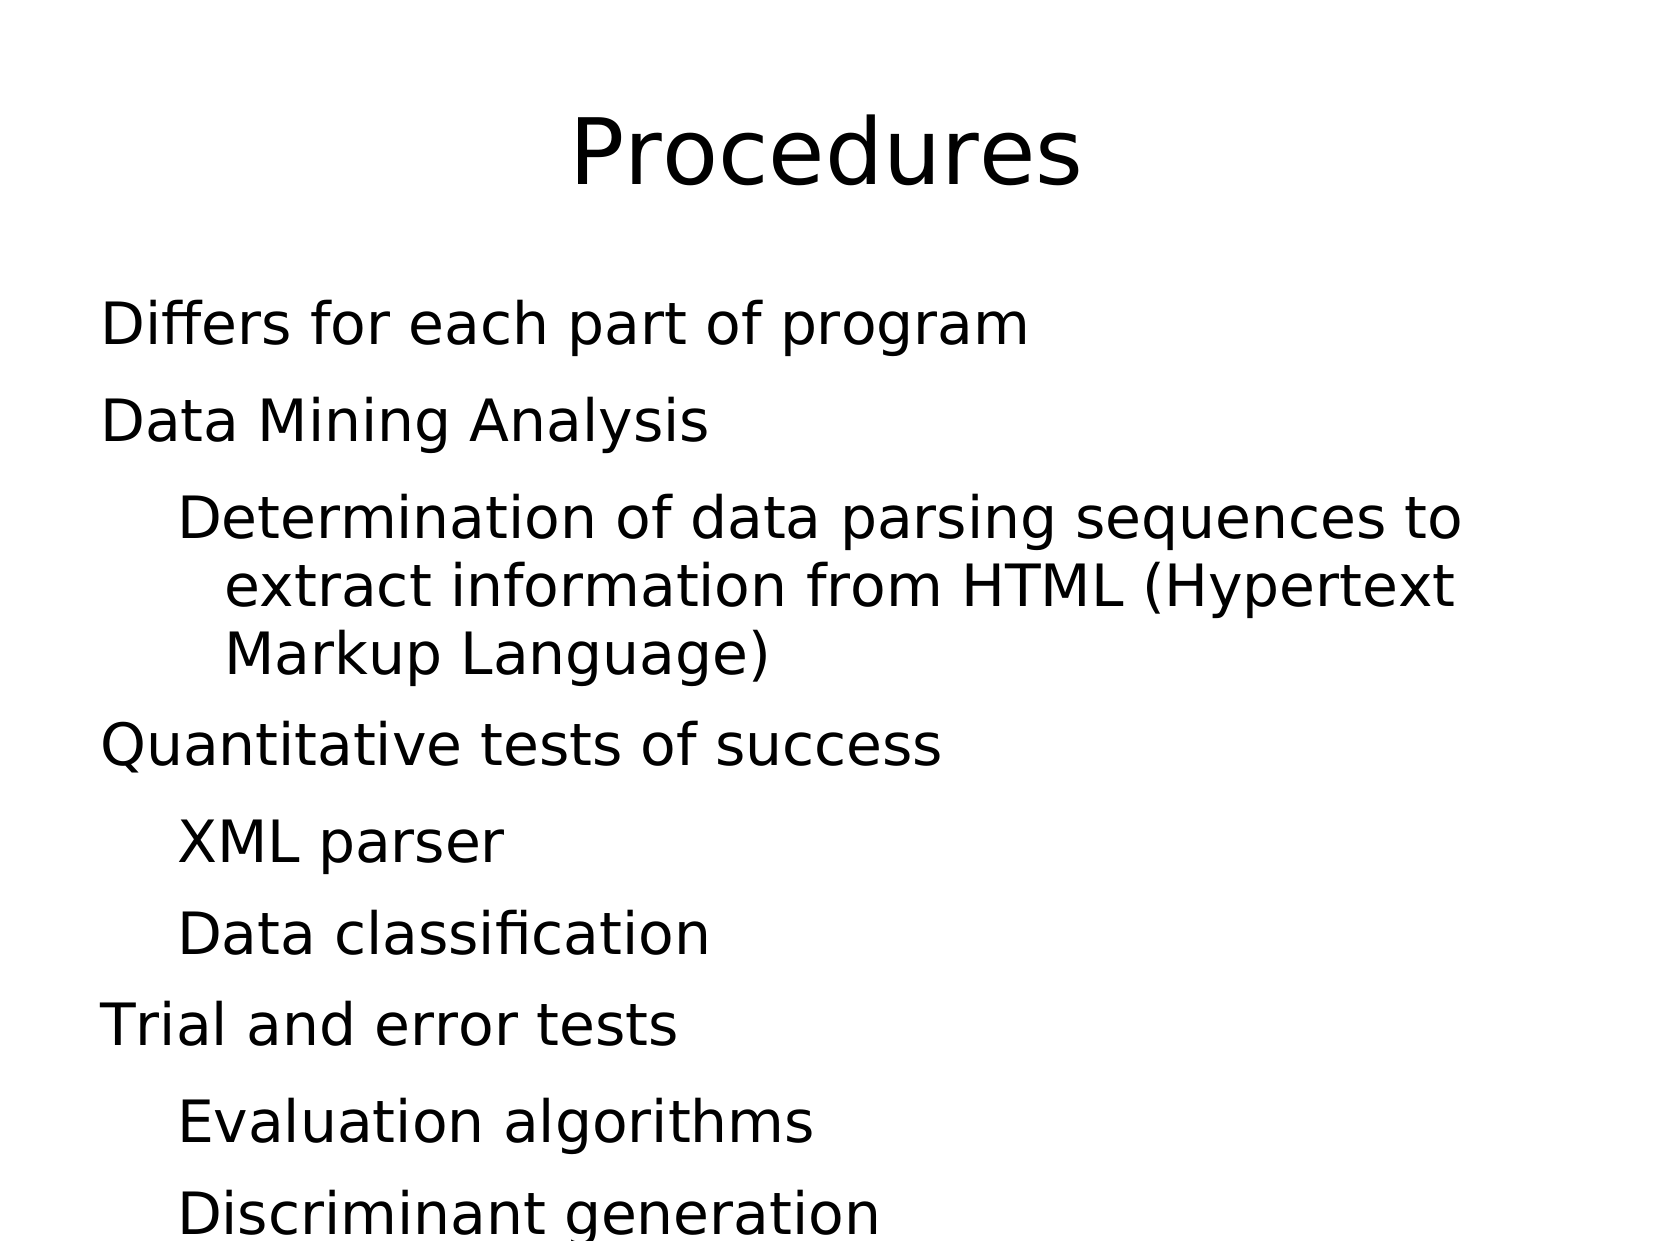

# Procedures
Differs for each part of program
Data Mining Analysis
Determination of data parsing sequences to extract information from HTML (Hypertext Markup Language)
Quantitative tests of success
XML parser
Data classification
Trial and error tests
Evaluation algorithms
Discriminant generation